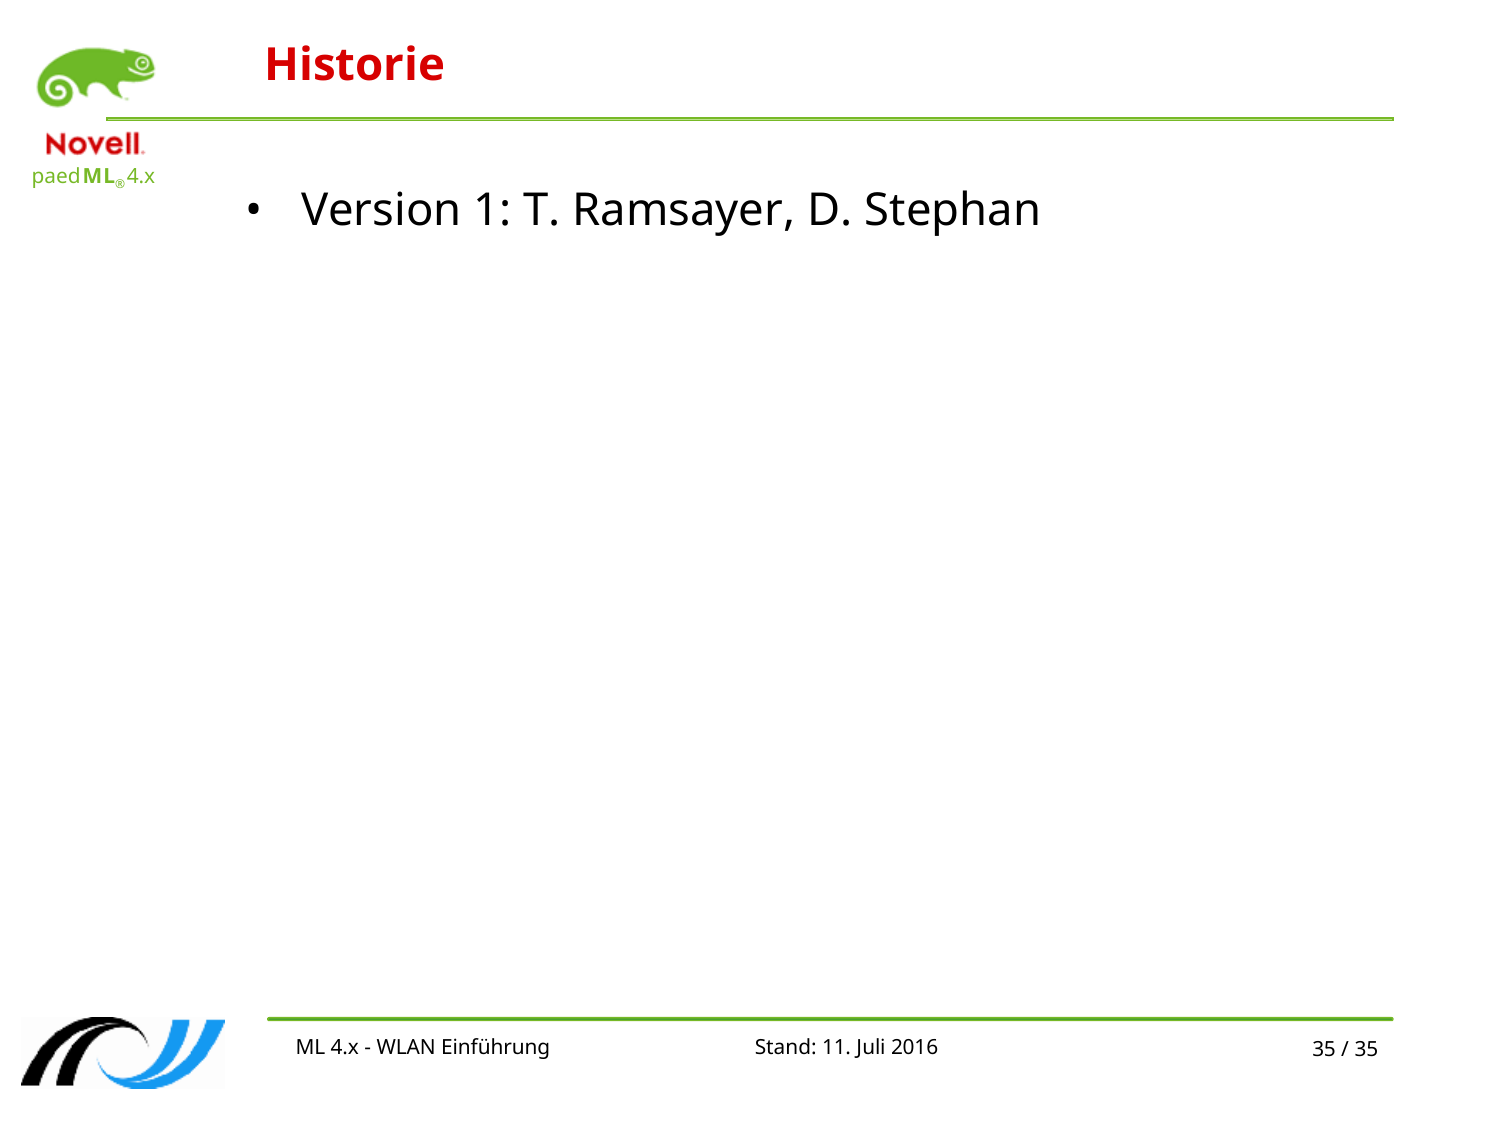

# Historie
Version 1: T. Ramsayer, D. Stephan
ML 4.x - WLAN Einführung
11. Juli 2016
35